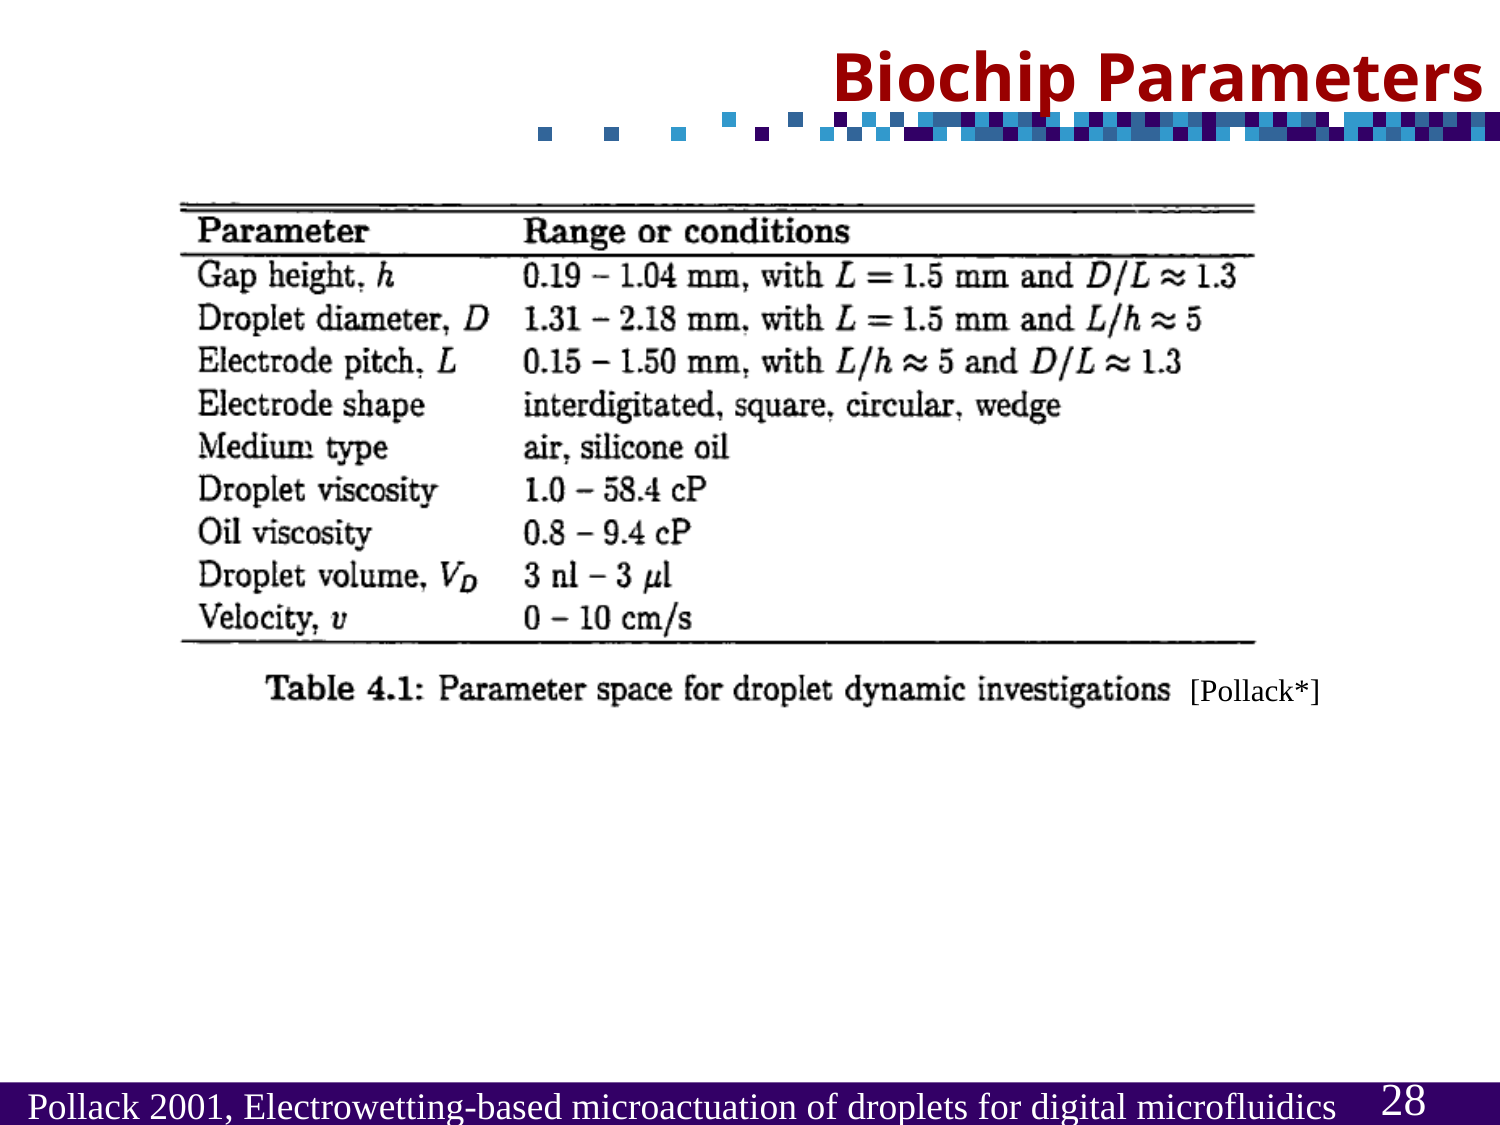

# Biochip Parameters
[Pollack*]
Pollack 2001, Electrowetting-based microactuation of droplets for digital microfluidics